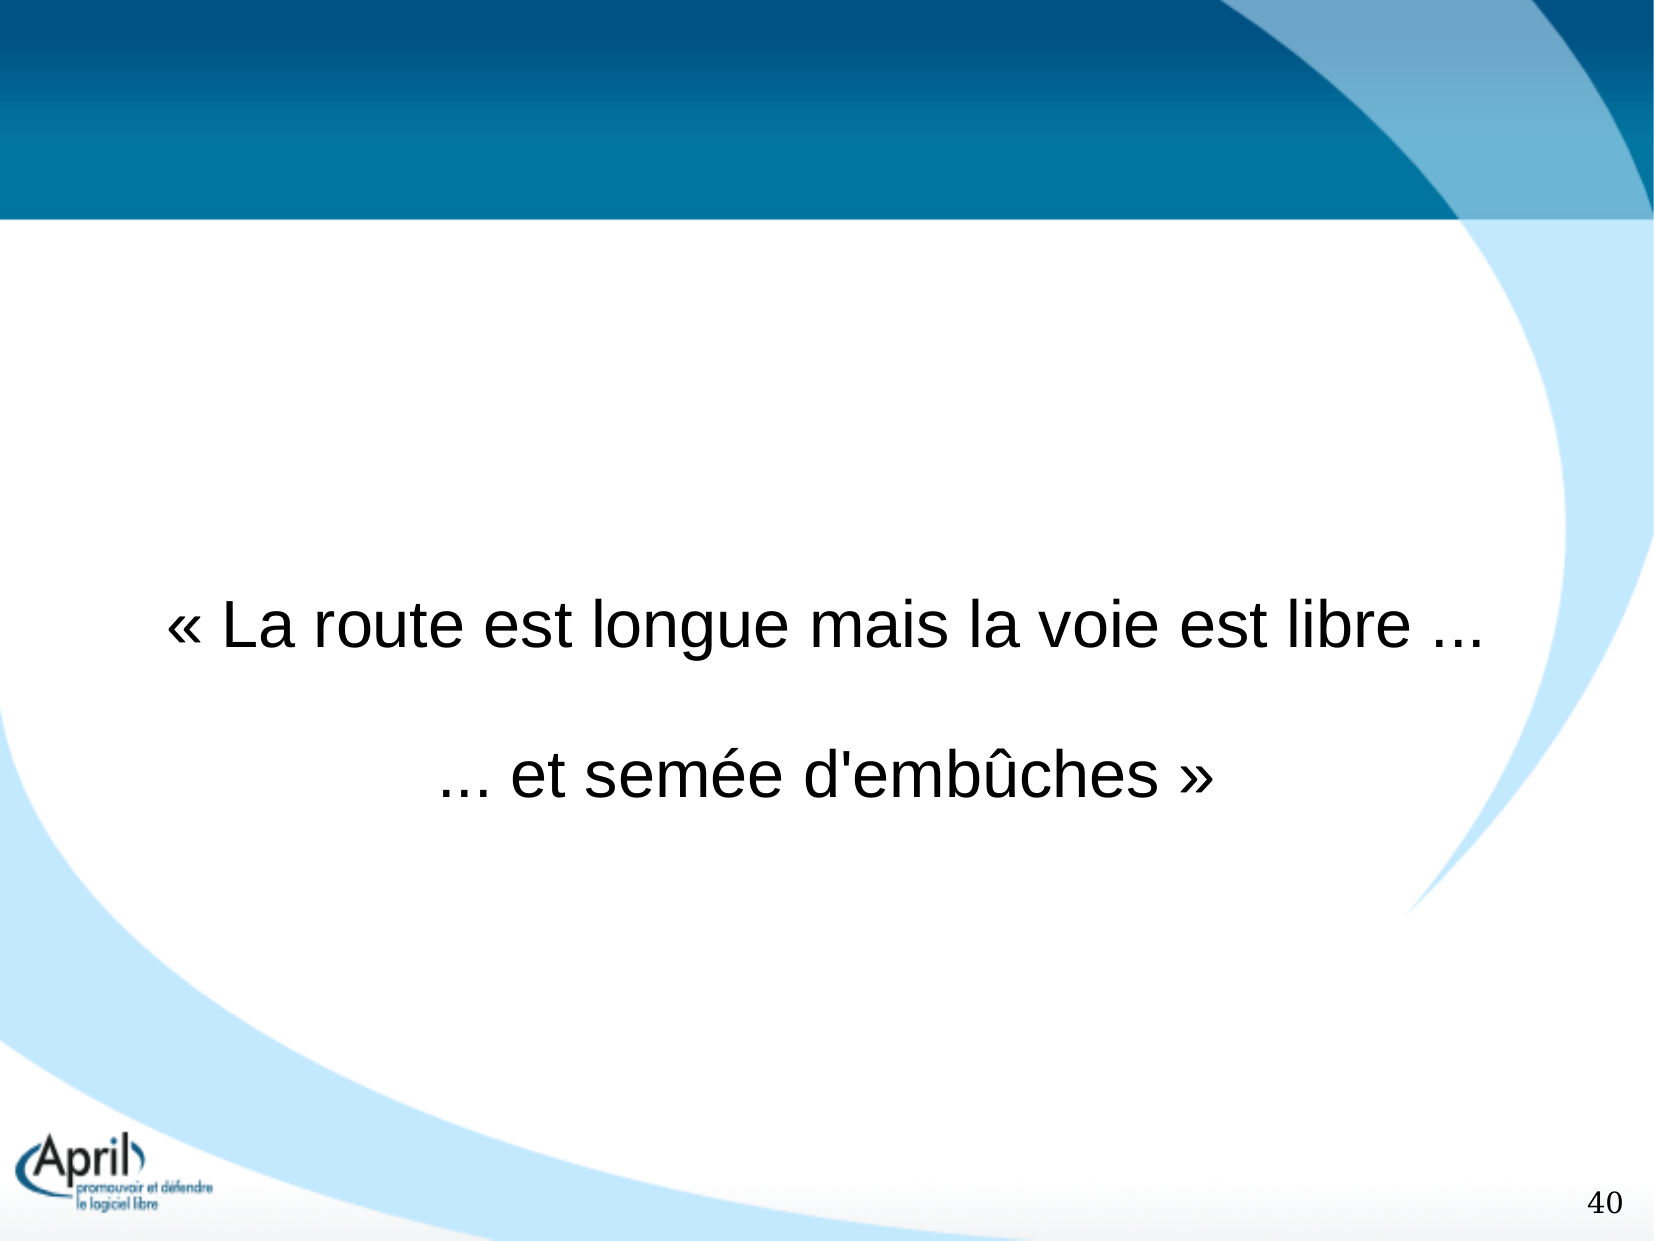

#
« La route est longue mais la voie est libre ...
... et semée d'embûches »
40